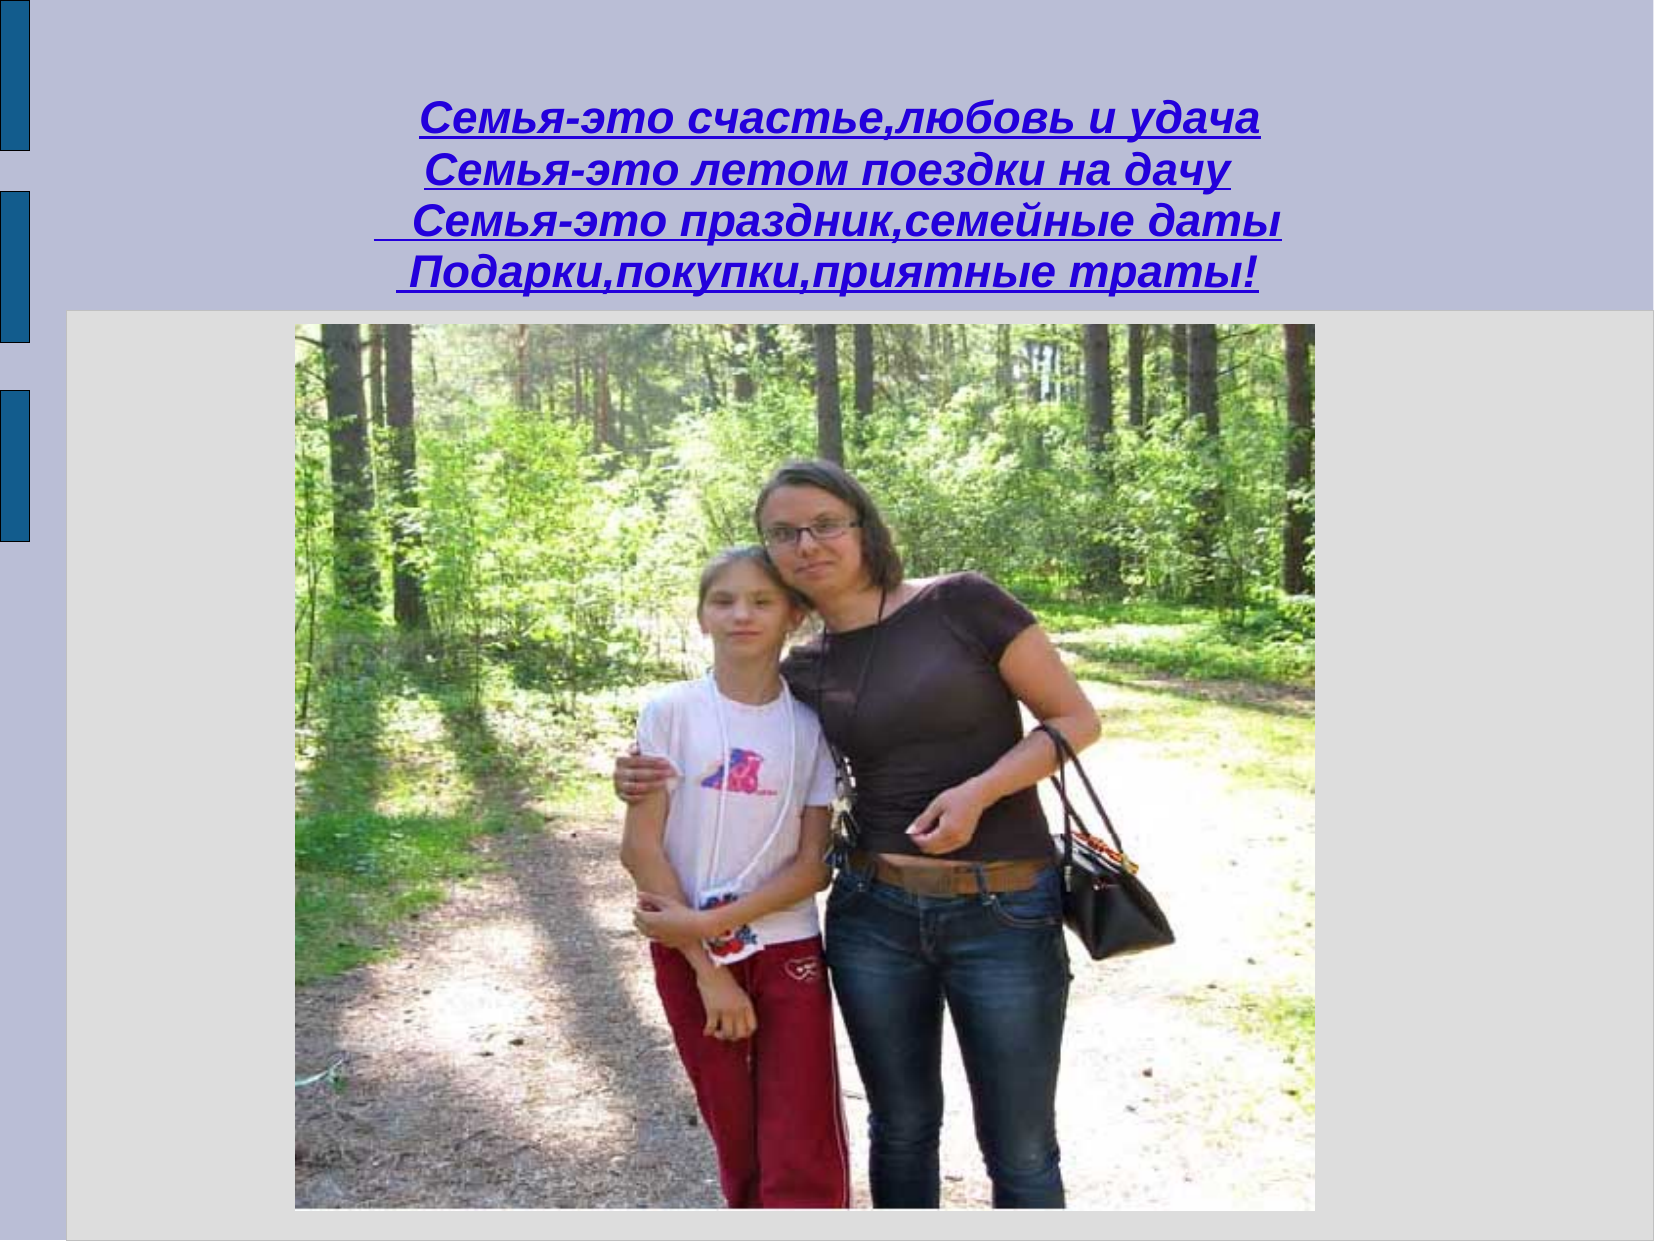

# Семья-это счастье,любовь и удача Семья-это летом поездки на дачу Семья-это праздник,семейные даты Подарки,покупки,приятные траты!